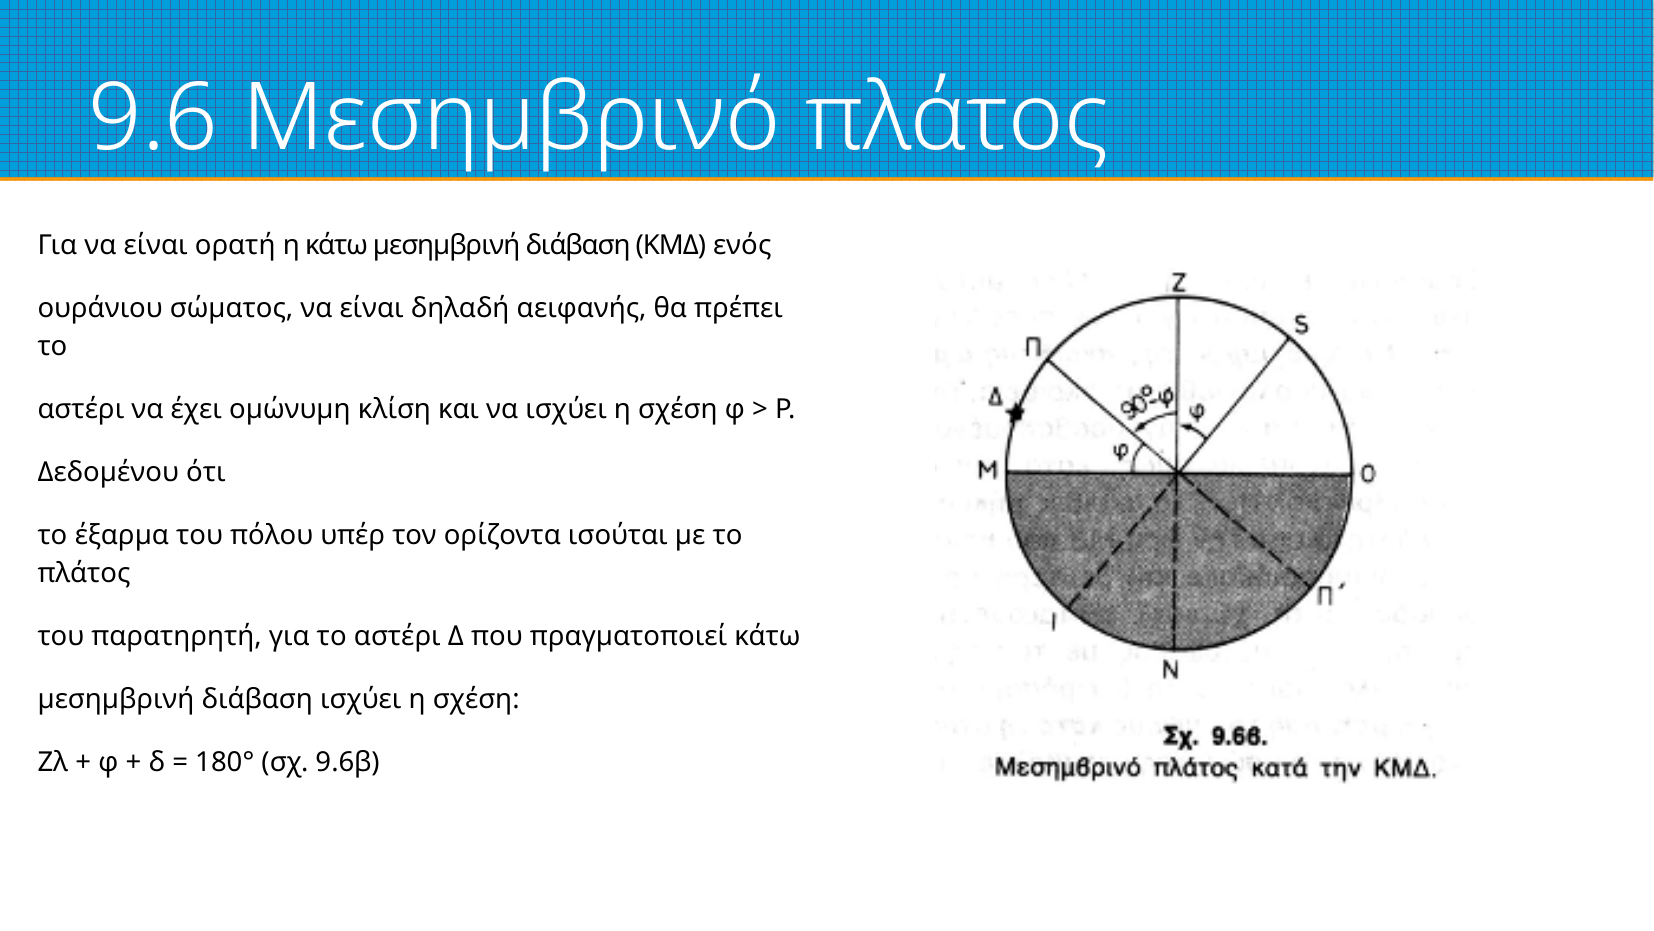

# 9.6 Μεσημβρινό πλάτος
Για να είναι ορατή η κάτω μεσημβρινή διάβαση (ΚΜΔ) ενός
ουράνιου σώματος, να είναι δηλαδή αειφανής, θα πρέπει το
αστέρι να έχει ομώνυμη κλίση και να ισχύει η σχέση φ > Ρ.
Δεδομένου ότι
το έξαρμα του πόλου υπέρ τον ορίζοντα ισούται με το πλάτος
του παρατηρητή, για το αστέρι Δ που πραγματοποιεί κάτω
μεσημβρινή διάβαση ισχύει η σχέση:
Ζλ + φ + δ = 180° (σχ. 9.6β)